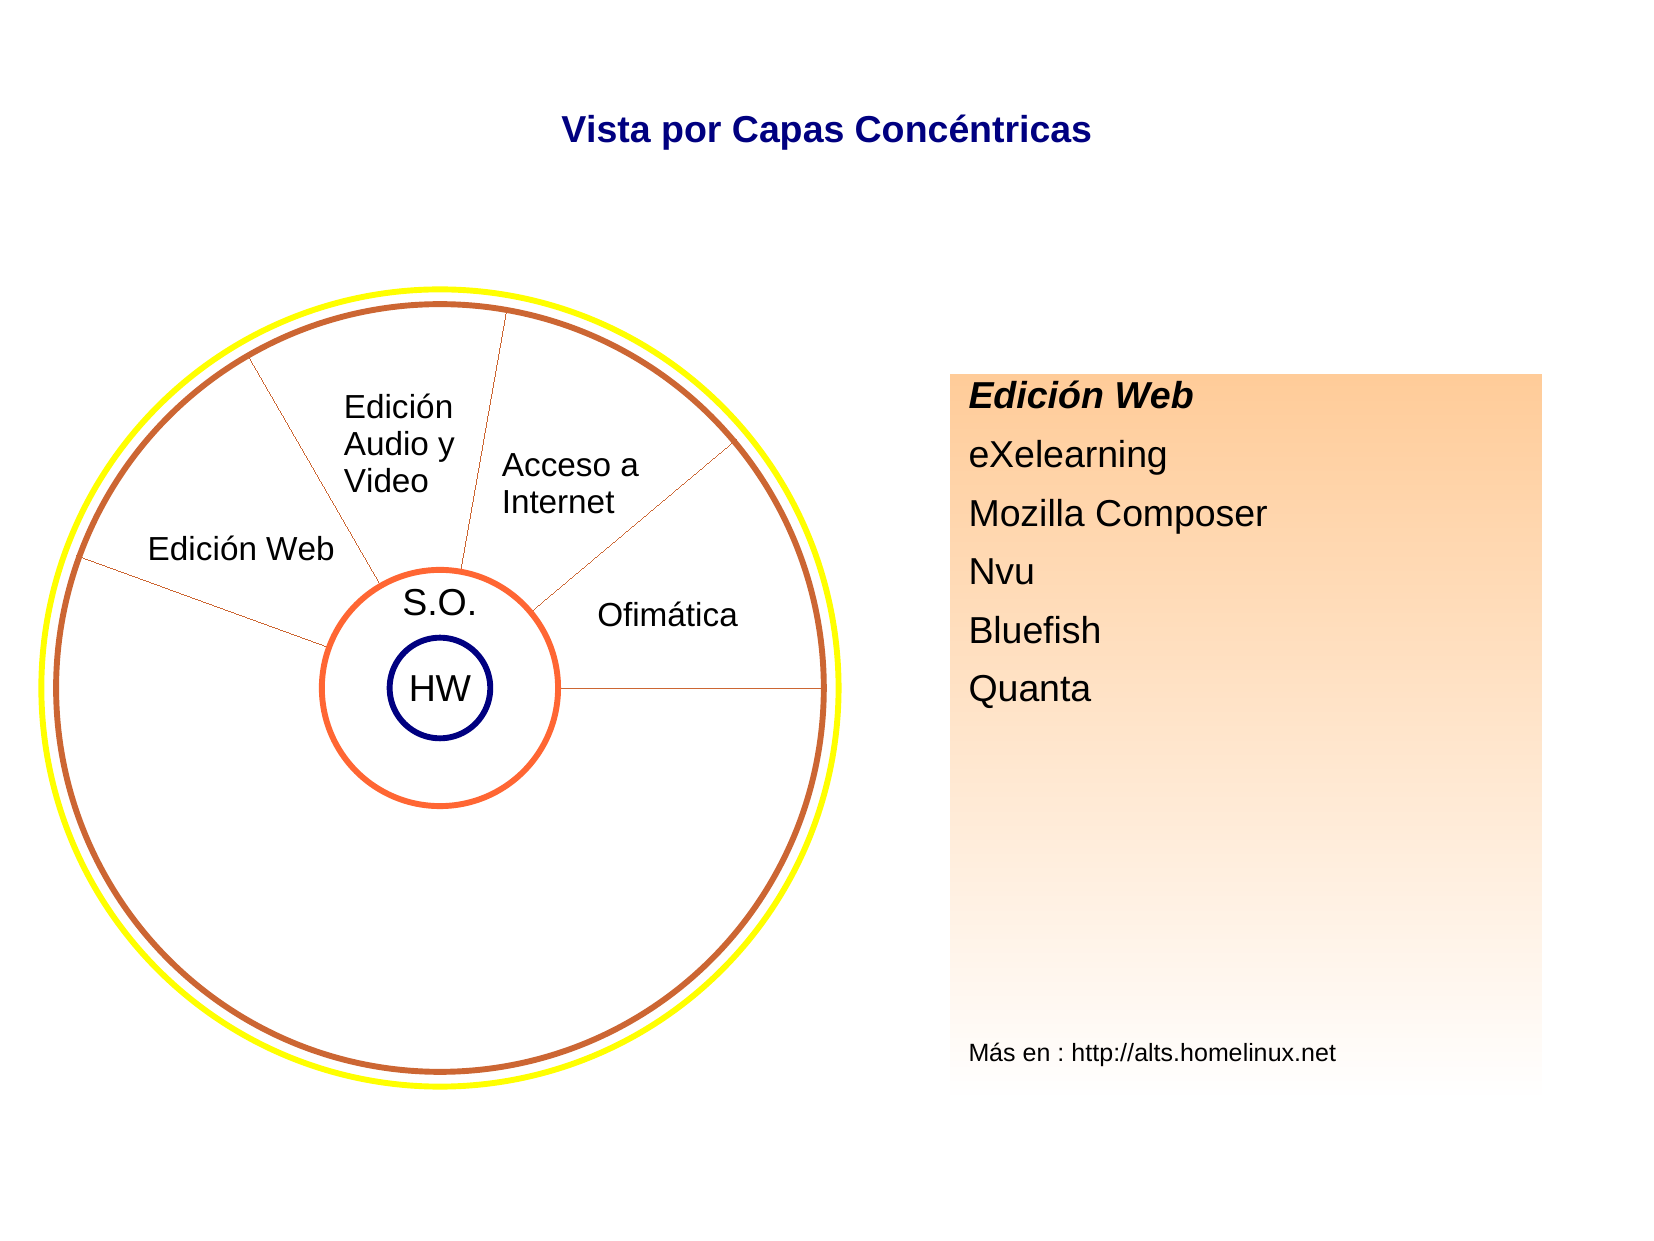

Vista por Capas Concéntricas
# Edición Web
eXelearning
Mozilla Composer
Nvu
Bluefish
Quanta
Más en : http://alts.homelinux.net
Edición
Audio y
Video
Acceso a
Internet
Edición Web
S.O.
Ofimática
HW